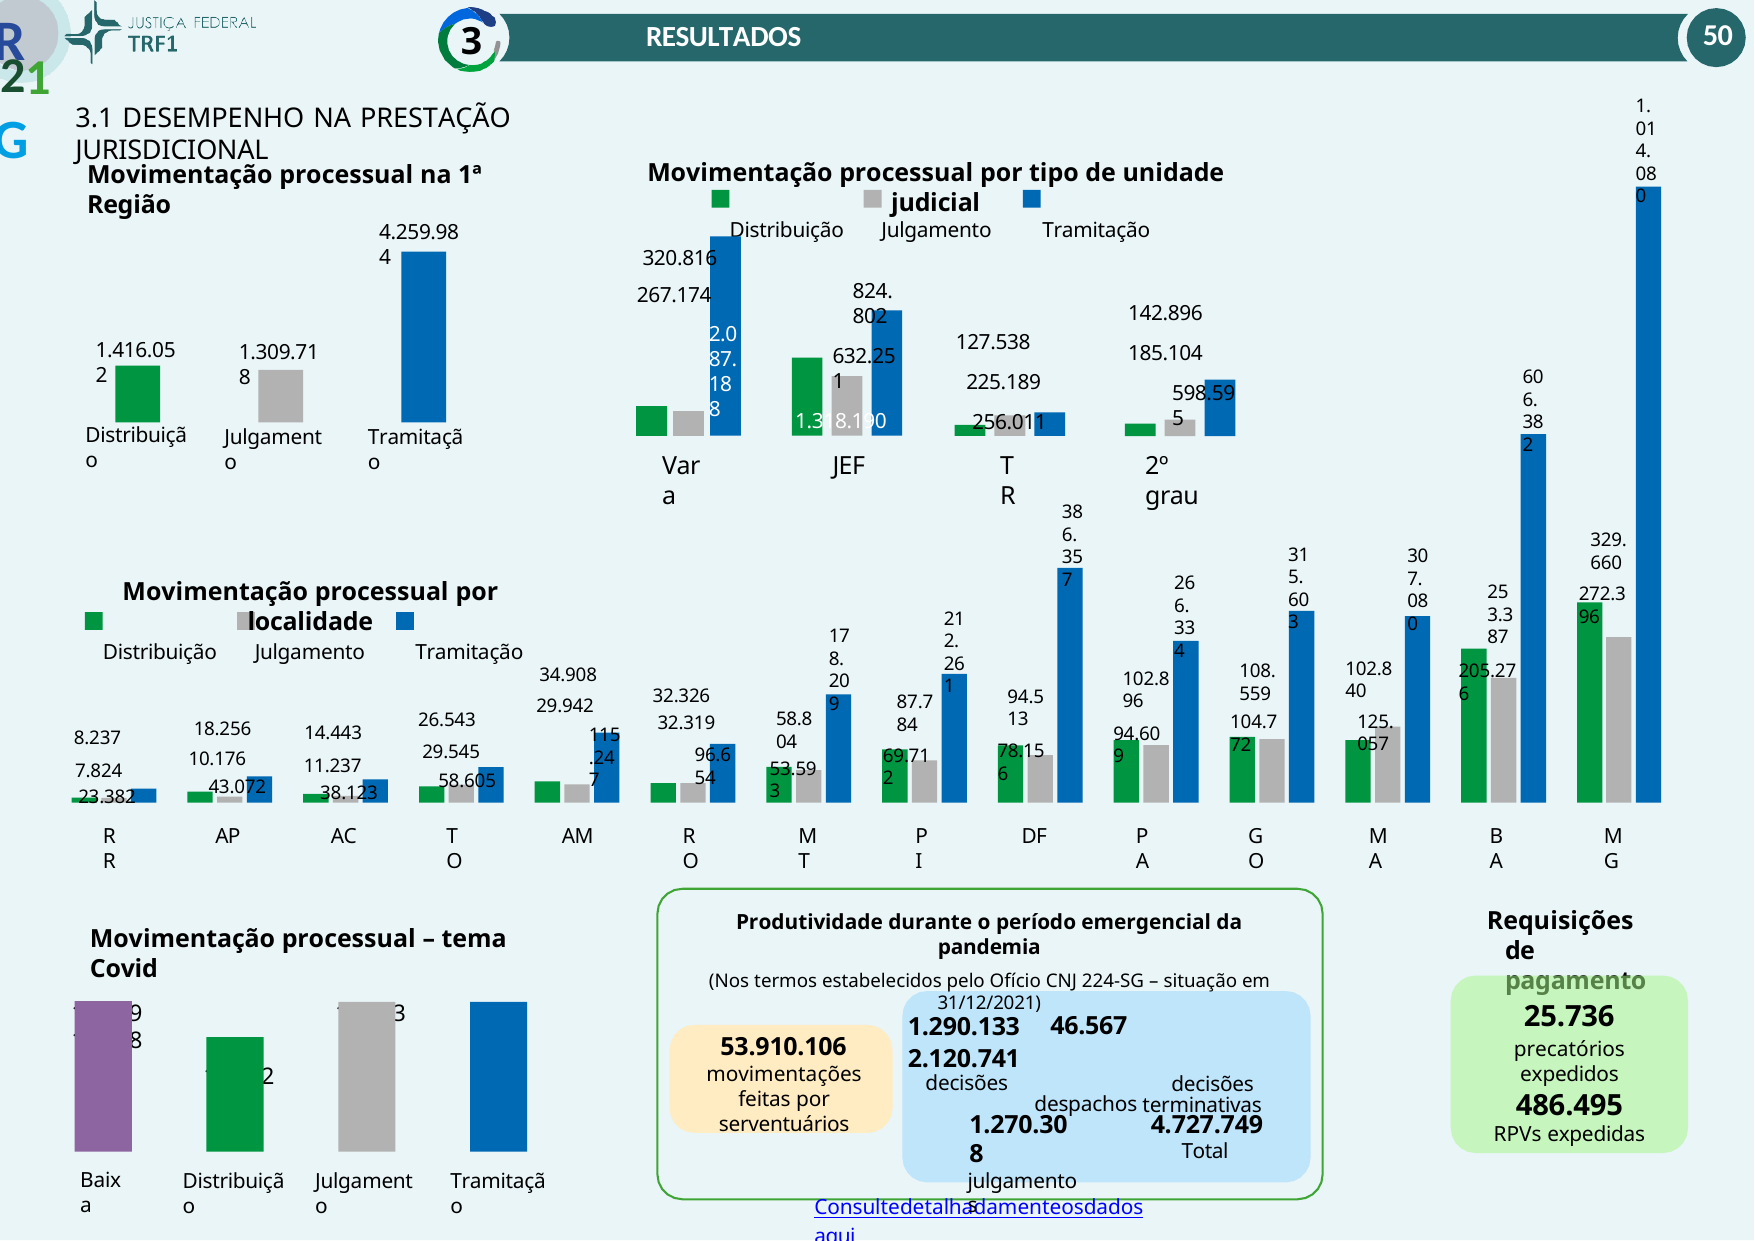

RG
50
3
21
RESULTADOS
1.014.080
3.1 DESEMPENHO NA PRESTAÇÃO JURISDICIONAL
Movimentação processual por tipo de unidade judicial
Distribuição	Julgamento	Tramitação
Movimentação processual na 1ª Região
4.259.984
320.816
267.174
2.087.188
824.802
632.251
1.318.190
142.896
185.104
598.595
127.538
225.189
256.011
1.416.052
1.309.718
606.382
Distribuição
Julgamento
Tramitação
Vara
JEF
TR
2º grau
386.357
329.660
272.396
315.603
307.080
Movimentação processual por localidade
Distribuição	Julgamento	Tramitação
266.334
253.387
205.276
212.261
178.209
102.840
125.057
108.559
104.772
34.908
29.942
115.247
102.896
94.609
32.326
32.319
96.654
94.513
78.156
87.784
69.712
58.804
53.593
26.543
29.545
58.605
18.256
10.176
43.072
14.443
11.237
38.123
8.237
7.824
23.382
RR
AP
AC
TO
AM
RO
MT
PI
DF
PA
GO
MA
BA
MG
Produtividade durante o período emergencial da pandemia
(Nos termos estabelecidos pelo Ofício CNJ 224-SG – situação em 31/12/2021)
Requisições de pagamento
Movimentação processual – tema Covid
14.399	14.313	14.328
10.972
25.736
precatórios expedidos
486.495
RPVs expedidas
1.290.133	46.567	2.120.741
decisões		decisões	despachos terminativas
53.910.106
movimentações feitas por serventuários
1.270.308
julgamentos
4.727.749
Total
Baixa
Distribuição
Julgamento
Tramitação
Consultedetalhadamenteosdadosaqui